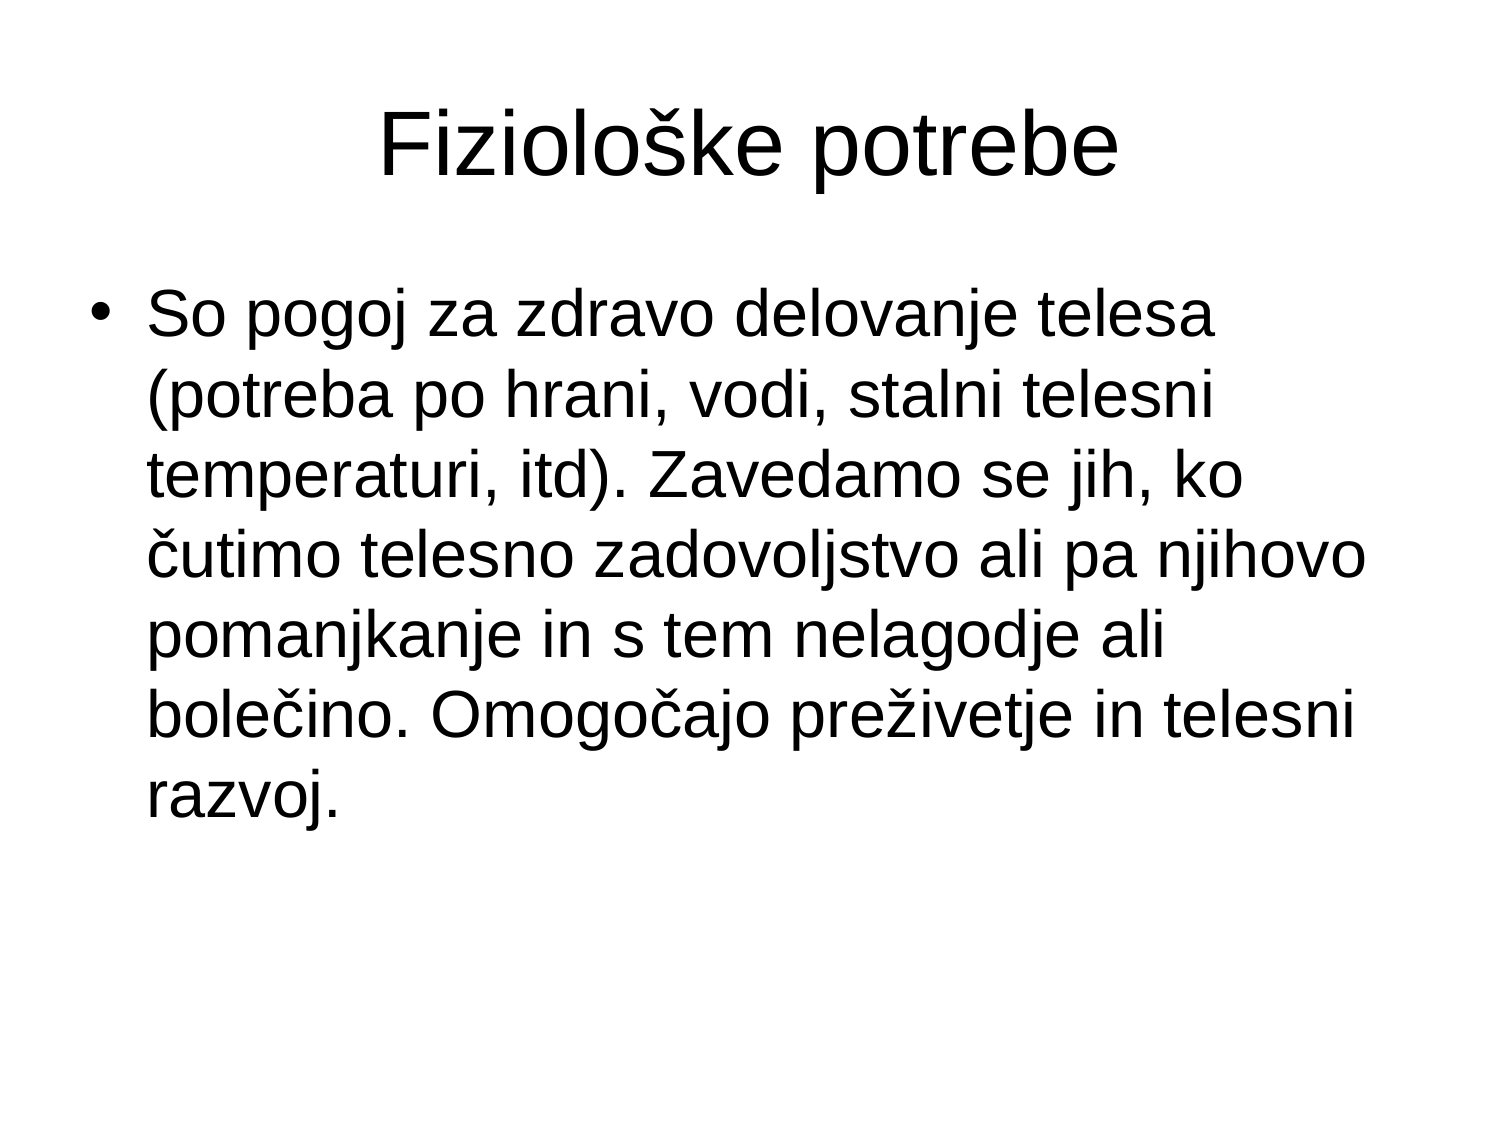

# Fiziološke potrebe
So pogoj za zdravo delovanje telesa (potreba po hrani, vodi, stalni telesni temperaturi, itd). Zavedamo se jih, ko čutimo telesno zadovoljstvo ali pa njihovo pomanjkanje in s tem nelagodje ali bolečino. Omogočajo preživetje in telesni razvoj.